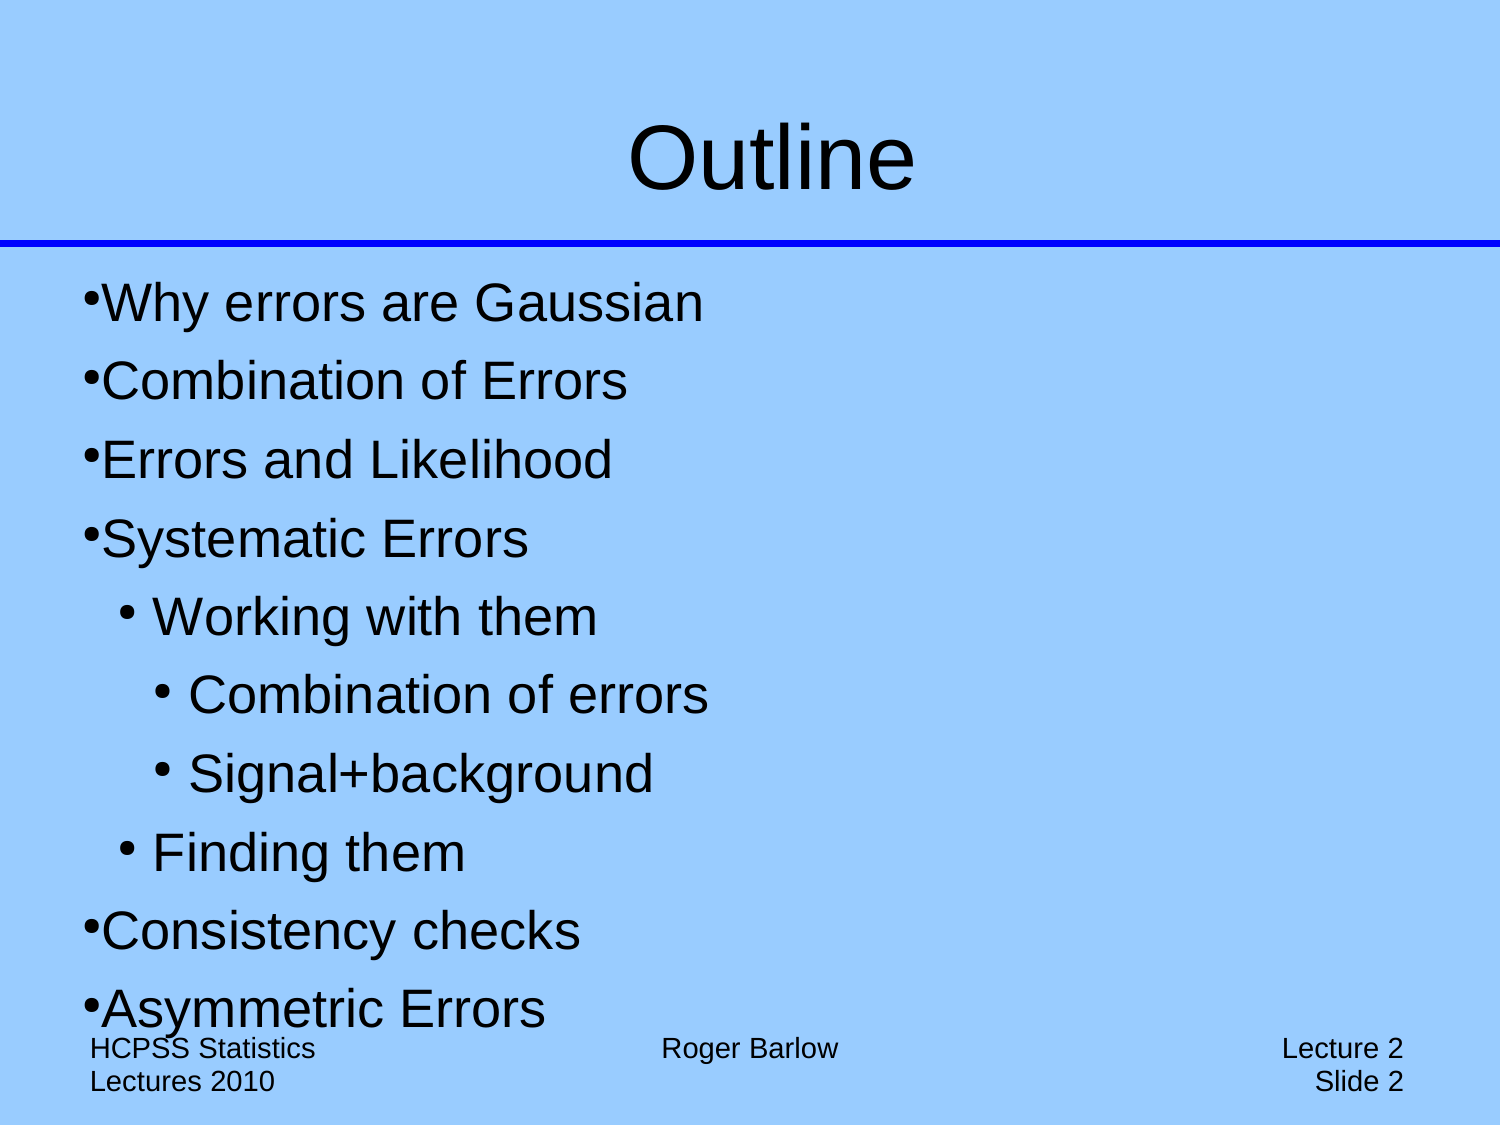

# Outline
Why errors are Gaussian
Combination of Errors
Errors and Likelihood
Systematic Errors
Working with them
Combination of errors
Signal+background
Finding them
Consistency checks
Asymmetric Errors
2